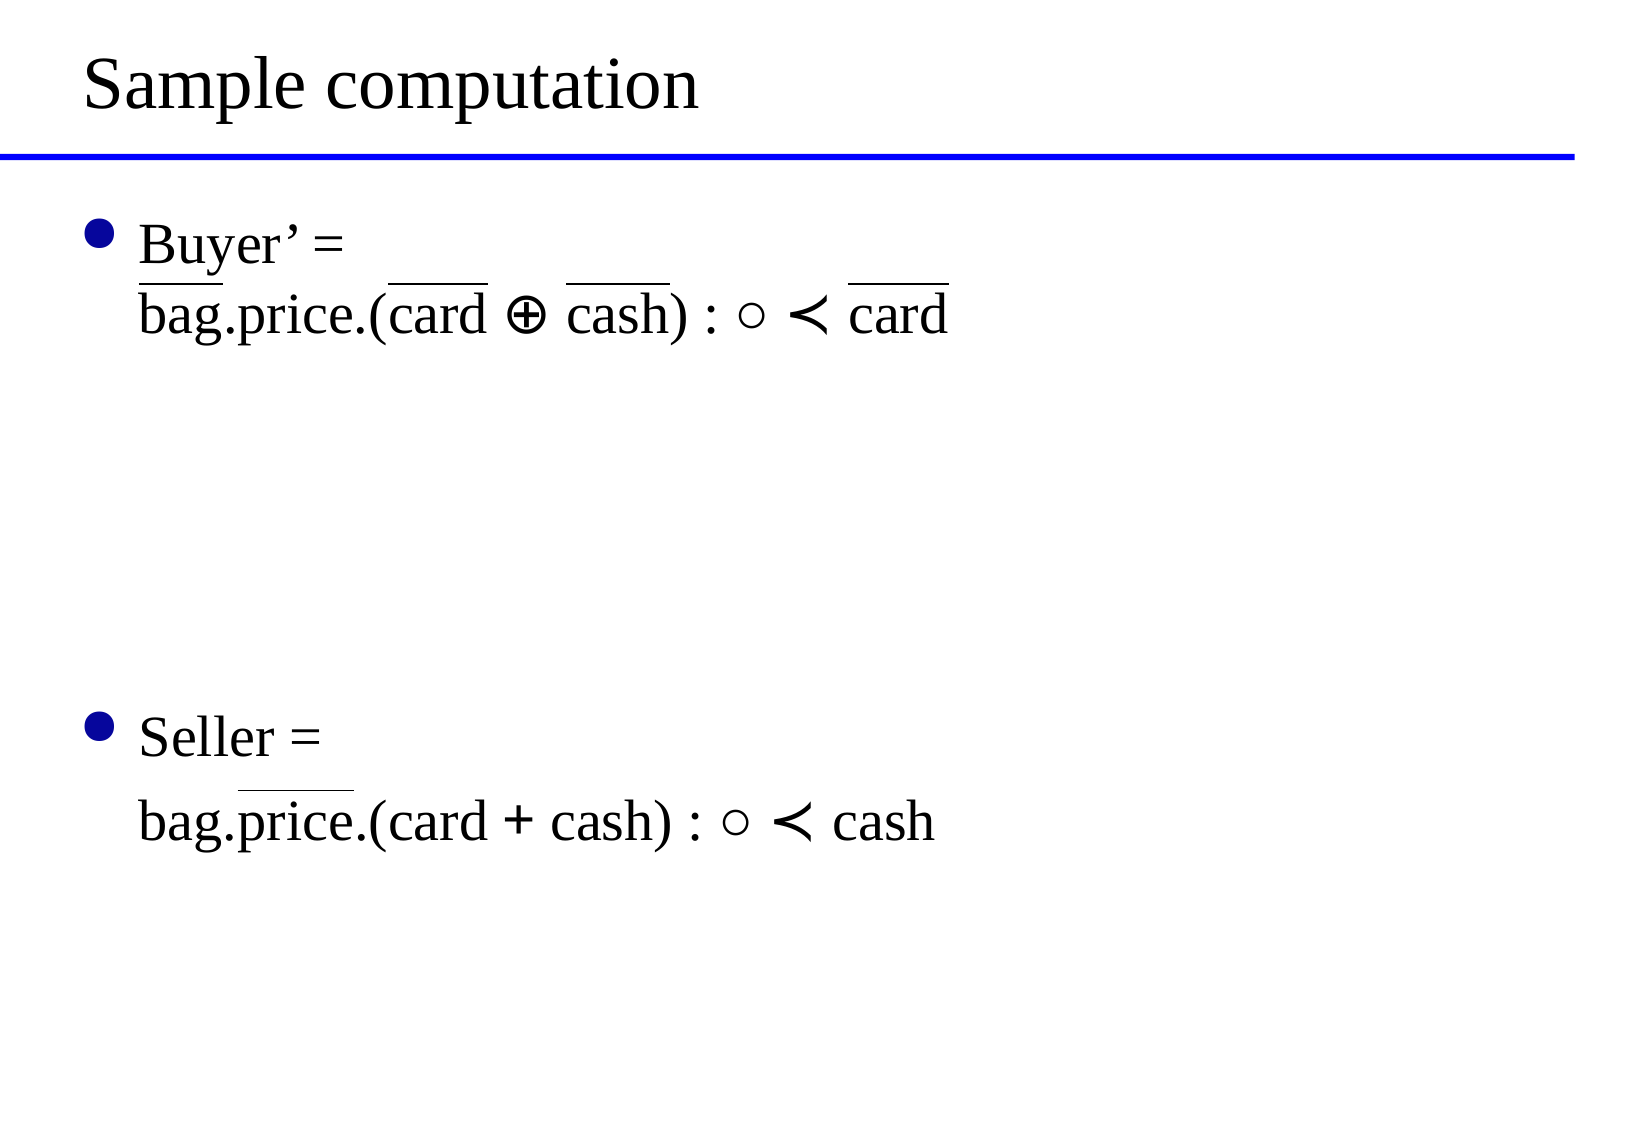

# Sample computation
Buyer’ =
bag.price.(card ⊕ cash) : ○ ≺ card
Seller =
bag.price.(card + cash) : ○ ≺ cash